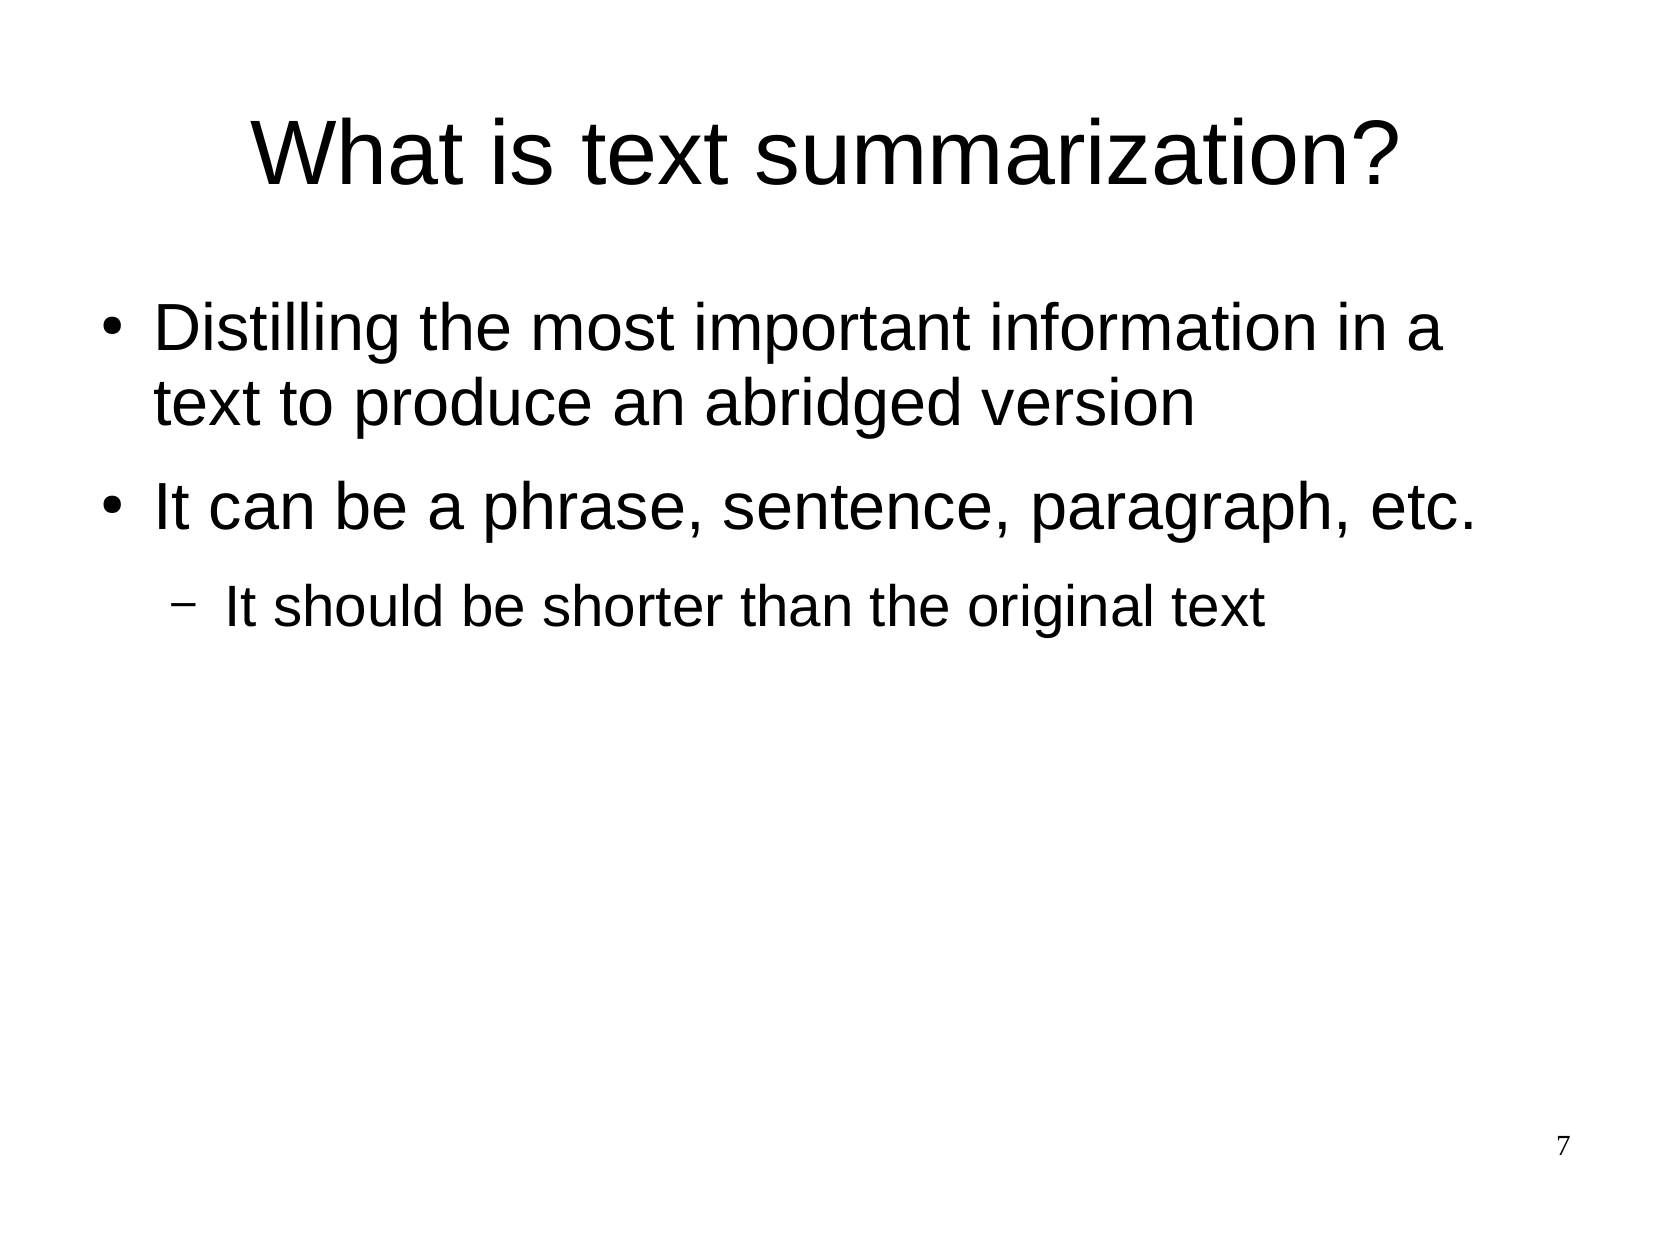

# What is text summarization?
Distilling the most important information in a text to produce an abridged version
It can be a phrase, sentence, paragraph, etc.
It should be shorter than the original text
7